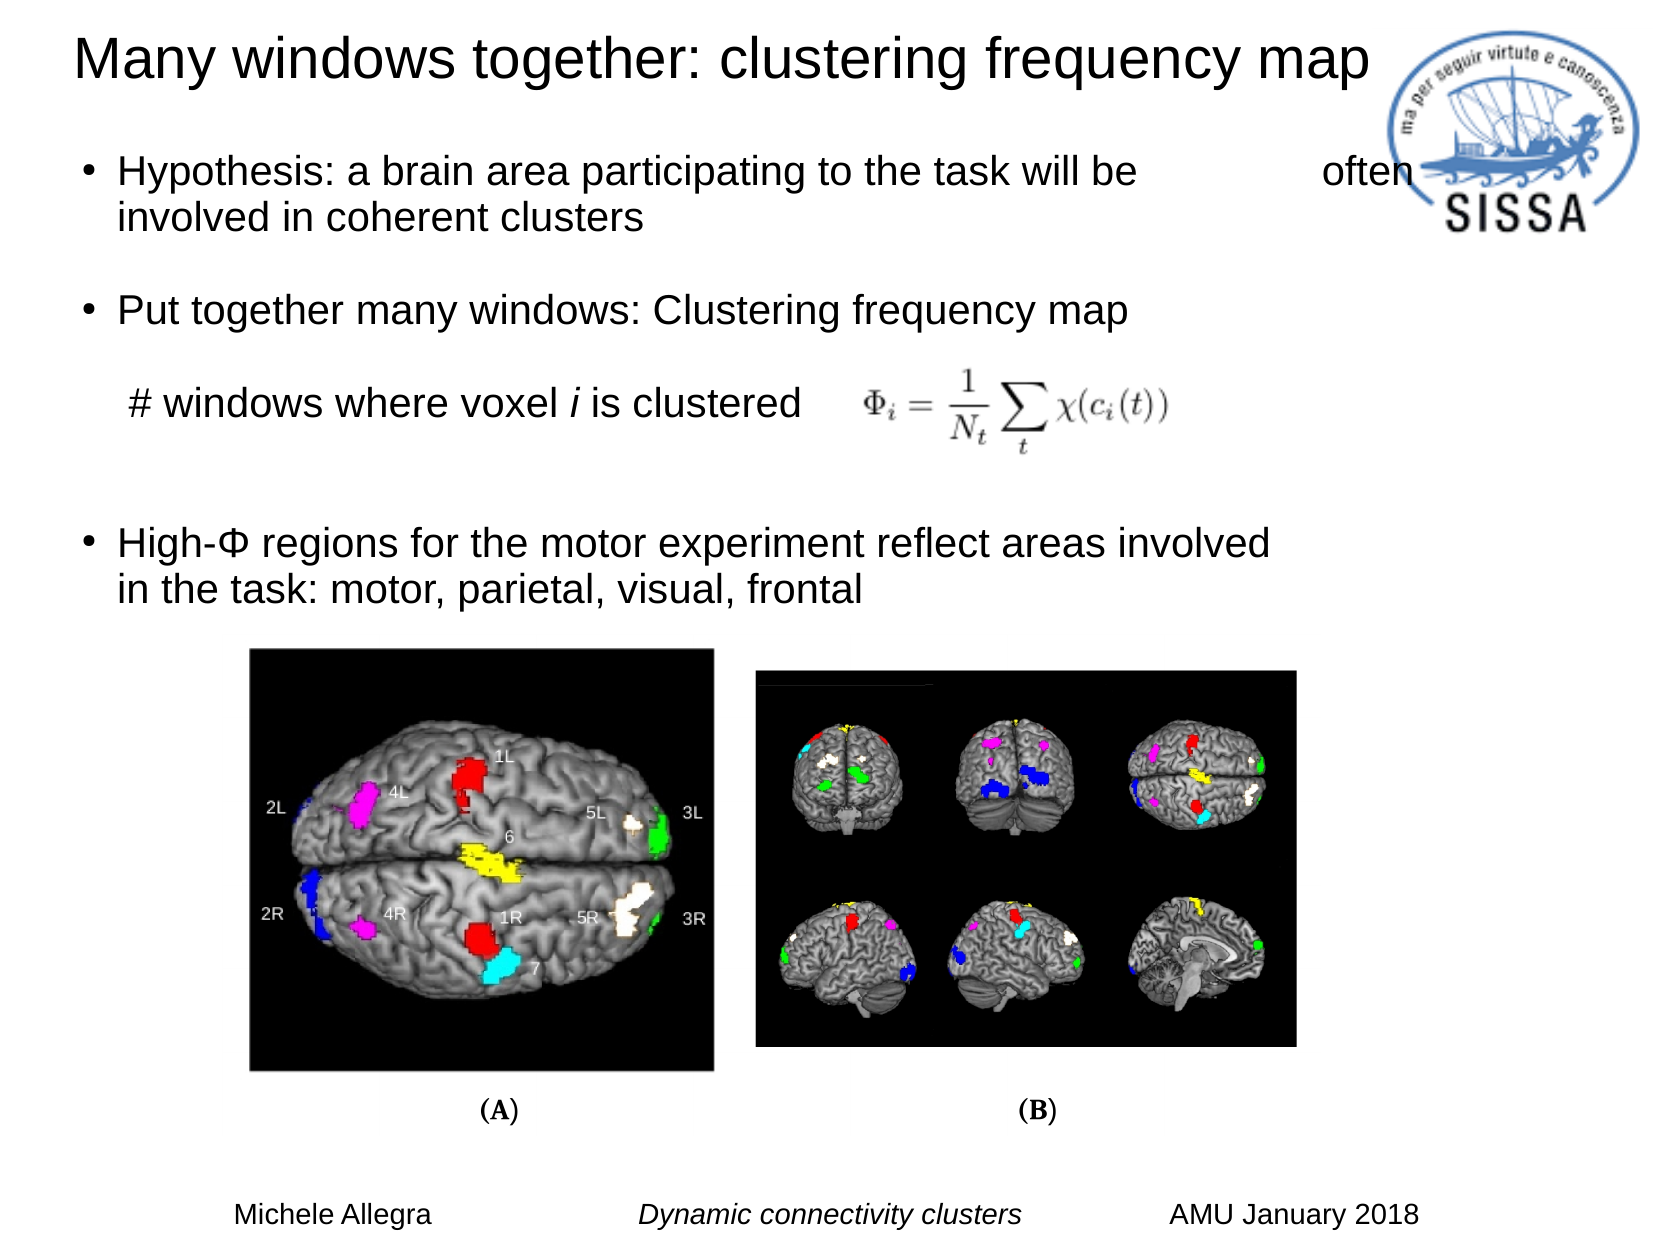

# Many windows together: clustering frequency map
Hypothesis: a brain area participating to the task will be often involved in coherent clusters
Put together many windows: Clustering frequency map
 # windows where voxel i is clustered
High-Φ regions for the motor experiment reflect areas involved in the task: motor, parietal, visual, frontal
Michele Allegra Dynamic connectivity clusters AMU January 2018